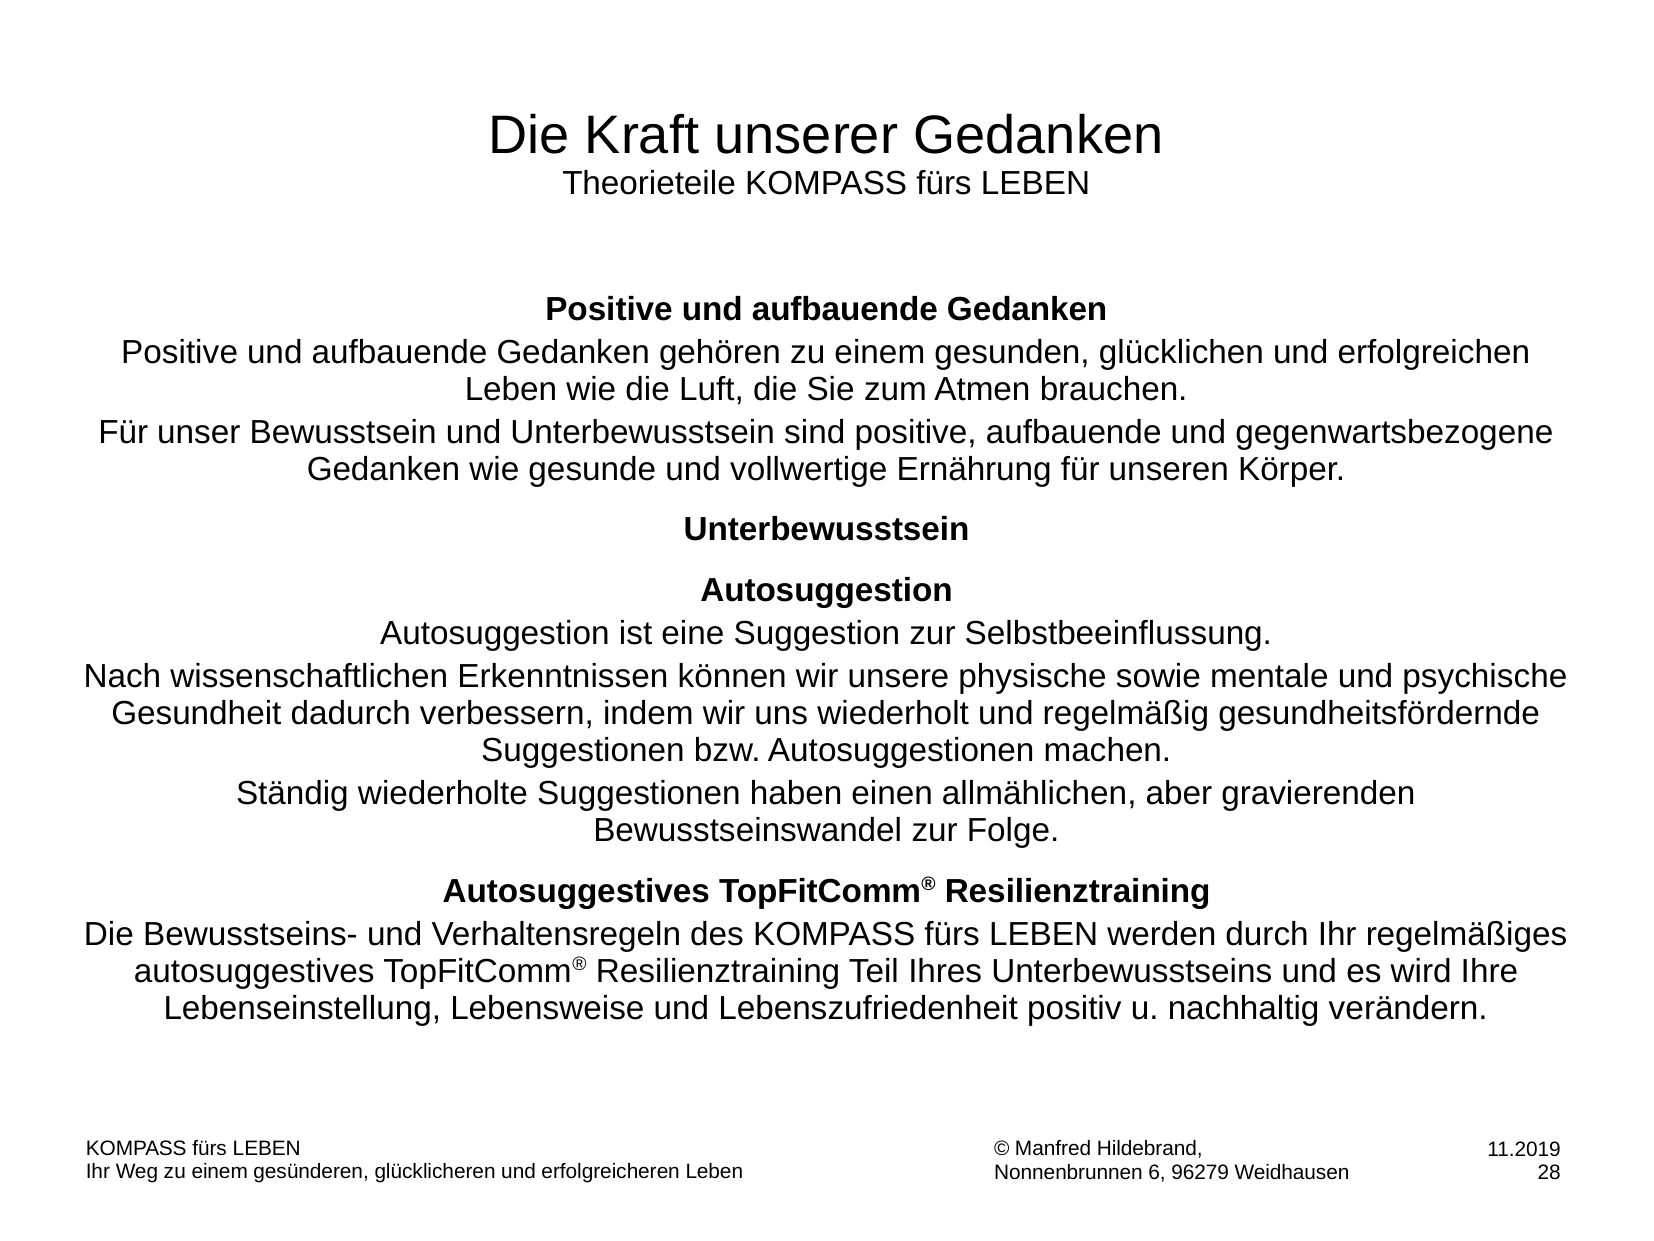

# Die Kraft unserer Gedanken Theorieteile KOMPASS fürs LEBEN
Positive und aufbauende Gedanken
Positive und aufbauende Gedanken gehören zu einem gesunden, glücklichen und erfolgreichen Leben wie die Luft, die Sie zum Atmen brauchen.
Für unser Bewusstsein und Unterbewusstsein sind positive, aufbauende und gegenwartsbezogene Gedanken wie gesunde und vollwertige Ernährung für unseren Körper.
Unterbewusstsein
Autosuggestion
Autosuggestion ist eine Suggestion zur Selbstbeeinflussung.
Nach wissenschaftlichen Erkenntnissen können wir unsere physische sowie mentale und psychische Gesundheit dadurch verbessern, indem wir uns wiederholt und regelmäßig gesundheitsfördernde Suggestionen bzw. Autosuggestionen machen.
Ständig wiederholte Suggestionen haben einen allmählichen, aber gravierenden Bewusstseinswandel zur Folge.
Autosuggestives TopFitComm® Resilienztraining
Die Bewusstseins- und Verhaltensregeln des KOMPASS fürs LEBEN werden durch Ihr regelmäßiges autosuggestives TopFitComm® Resilienztraining Teil Ihres Unterbewusstseins und es wird Ihre Lebenseinstellung, Lebensweise und Lebenszufriedenheit positiv u. nachhaltig verändern.
KOMPASS fürs LEBEN
Ihr Weg zu einem gesünderen, glücklicheren und erfolgreicheren Leben
© Manfred Hildebrand,
Nonnenbrunnen 6, 96279 Weidhausen
11.2019
28